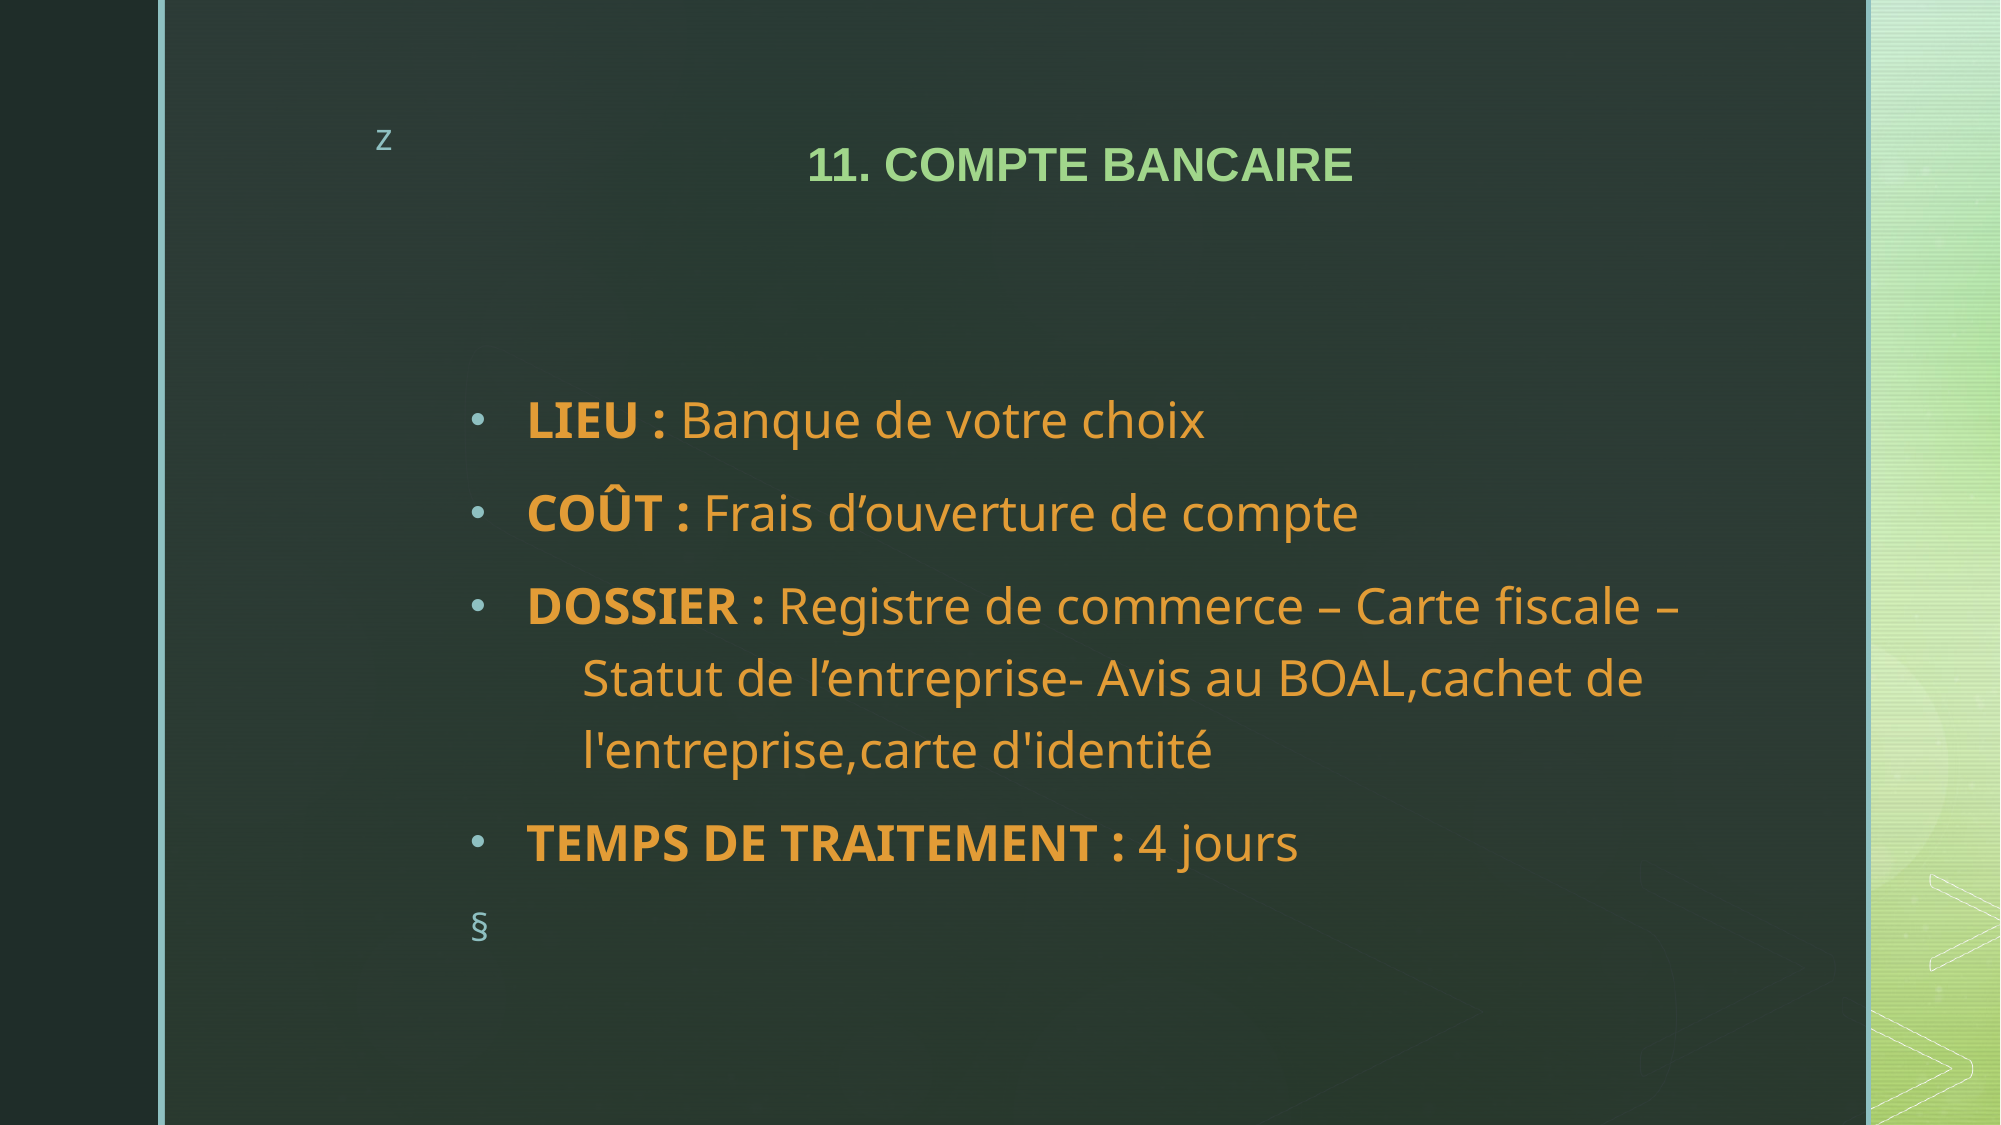

# 11. COMPTE BANCAIRE
LIEU : Banque de votre choix
COÛT : Frais d’ouverture de compte
DOSSIER : Registre de commerce – Carte fiscale – Statut de l’entreprise- Avis au BOAL,cachet de l'entreprise,carte d'identité
TEMPS DE TRAITEMENT : 4 jours